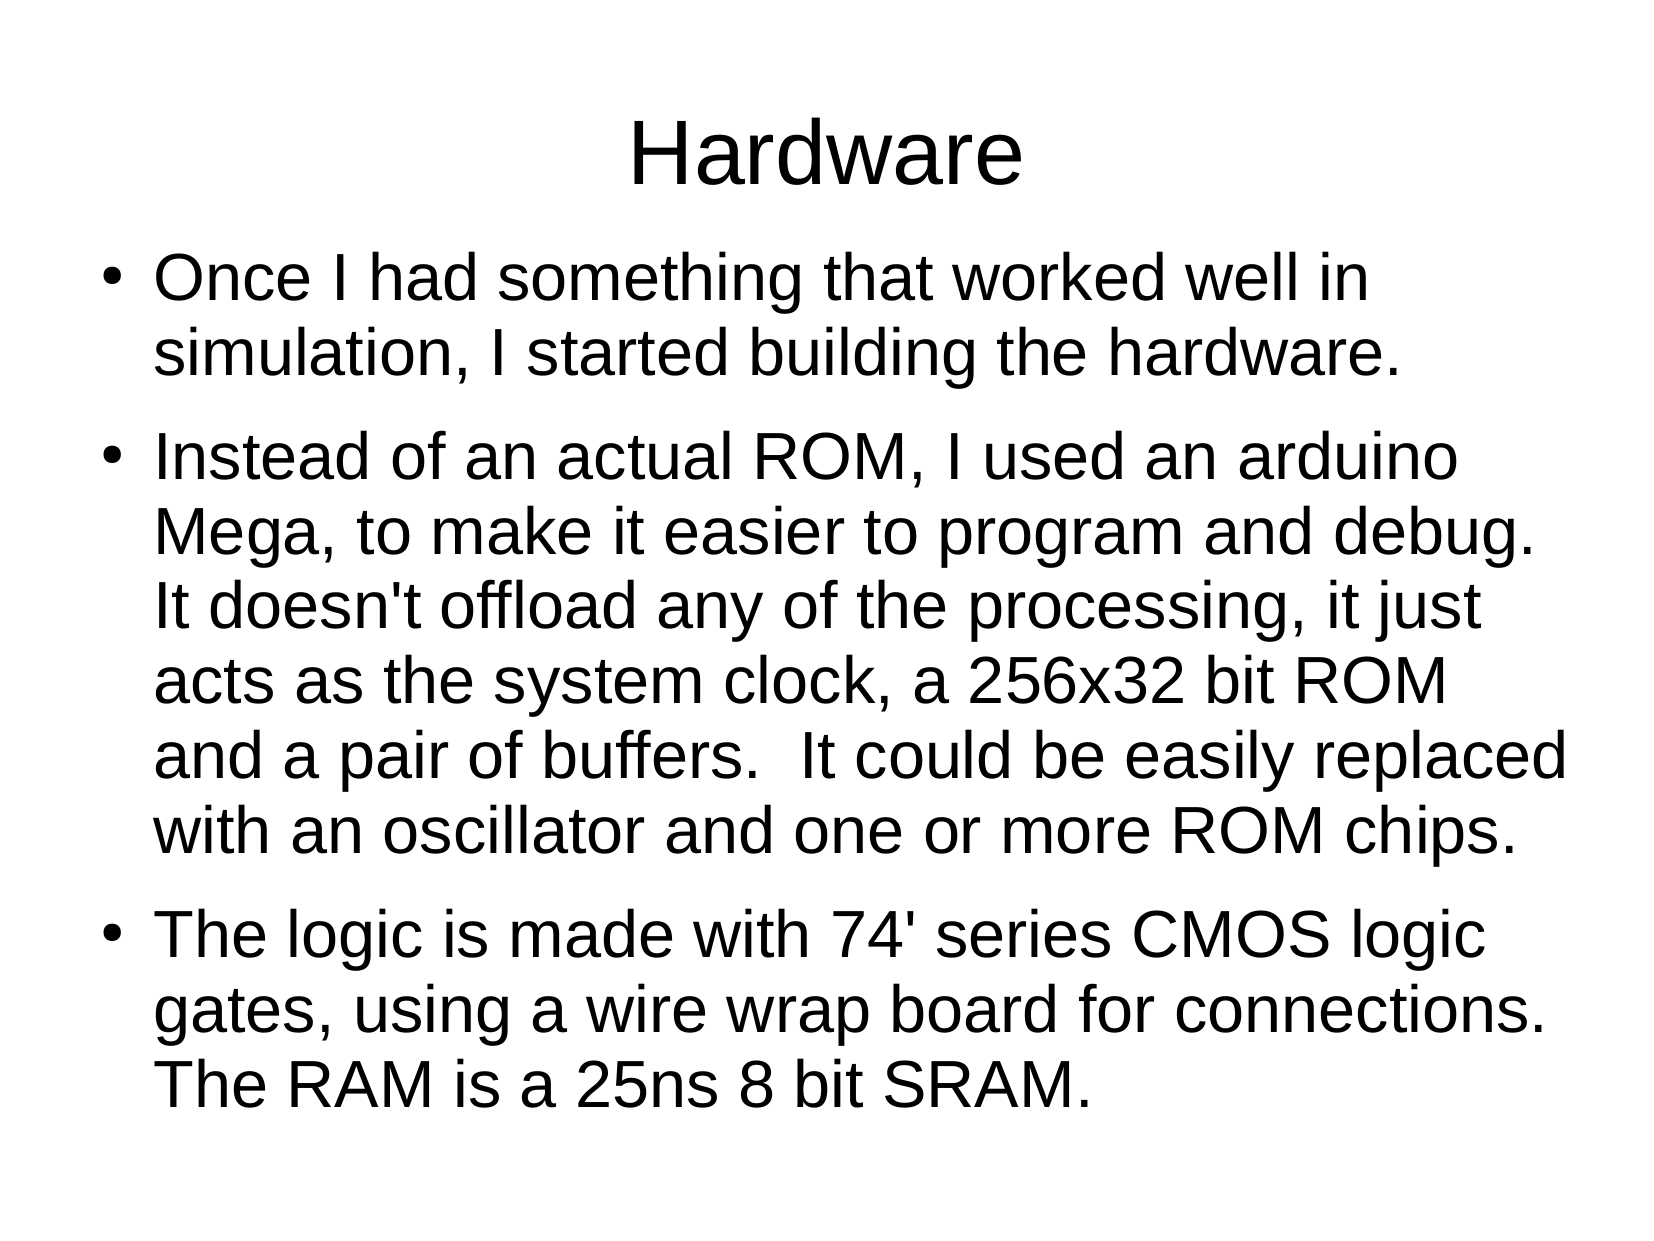

# Hardware
Once I had something that worked well in simulation, I started building the hardware.
Instead of an actual ROM, I used an arduino Mega, to make it easier to program and debug. It doesn't offload any of the processing, it just acts as the system clock, a 256x32 bit ROM and a pair of buffers. It could be easily replaced with an oscillator and one or more ROM chips.
The logic is made with 74' series CMOS logic gates, using a wire wrap board for connections. The RAM is a 25ns 8 bit SRAM.